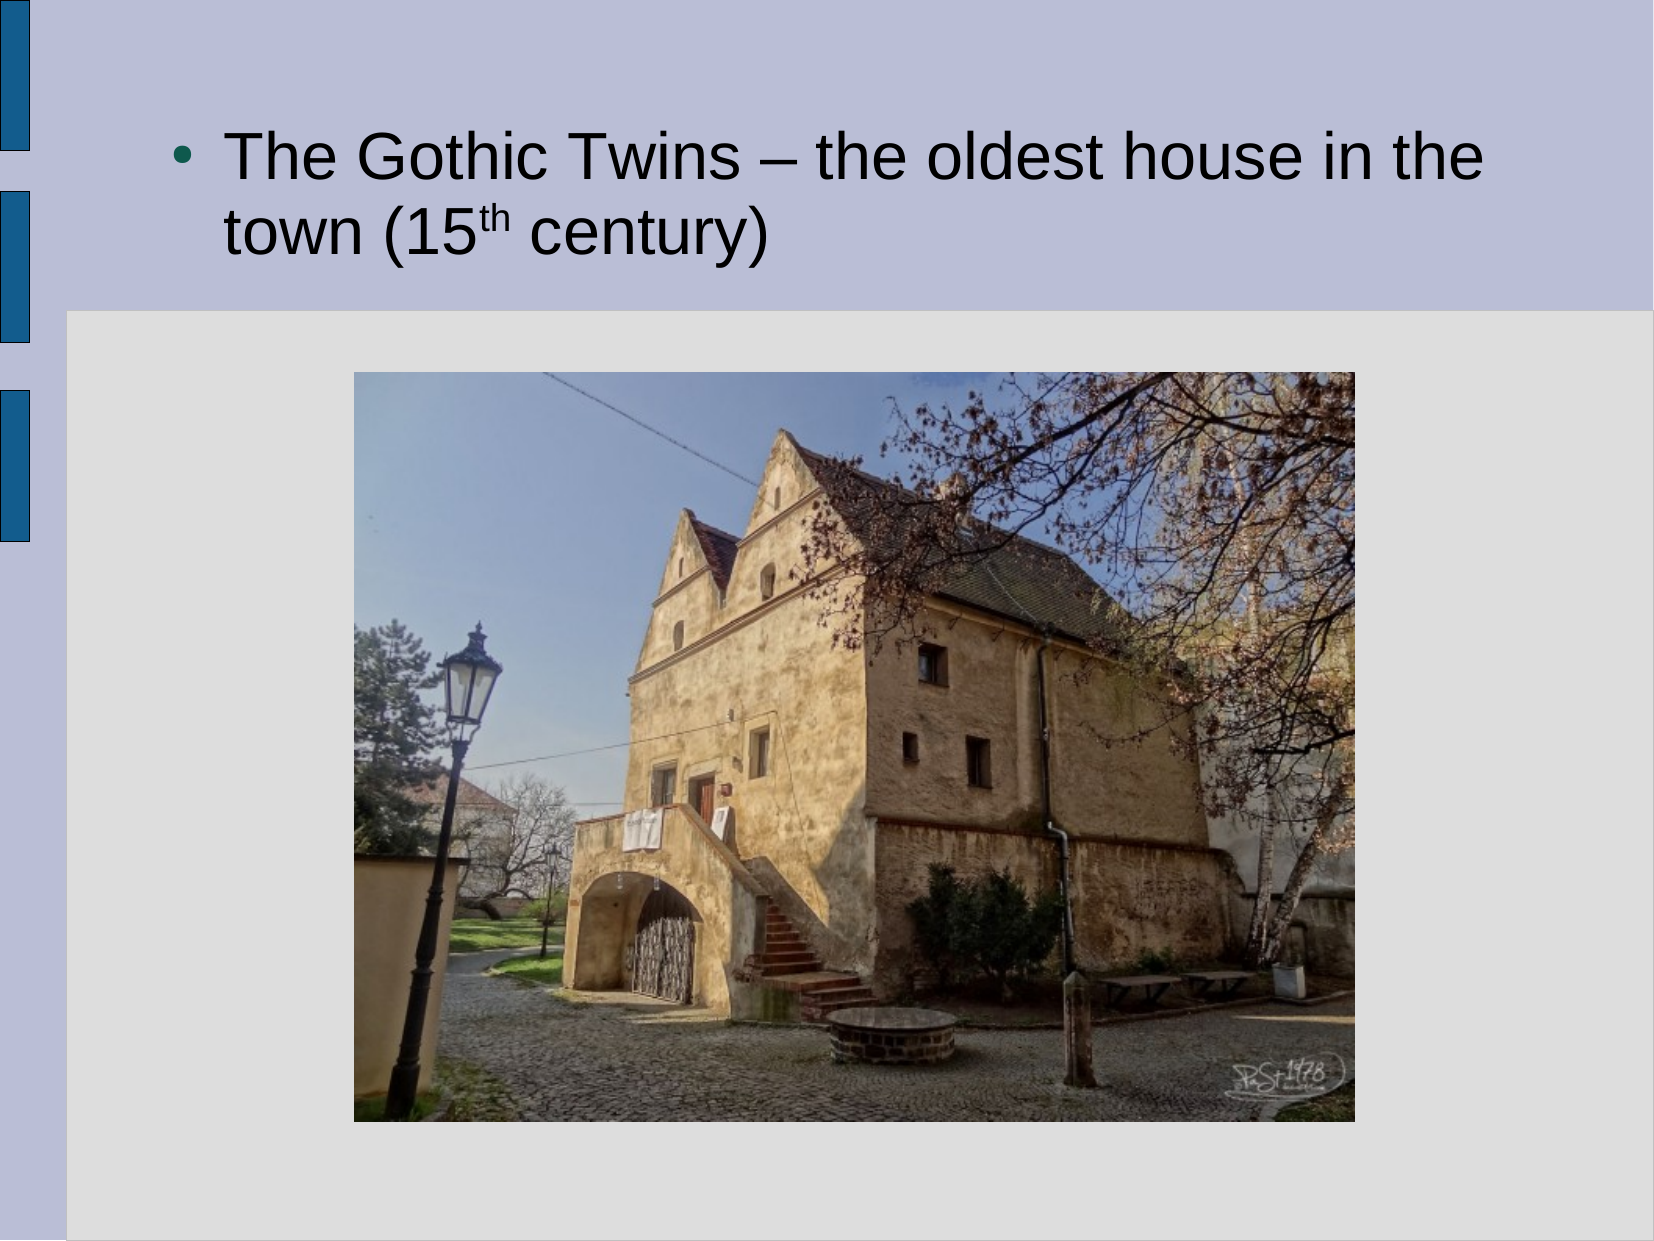

# The Gothic Twins – the oldest house in the town (15th century)